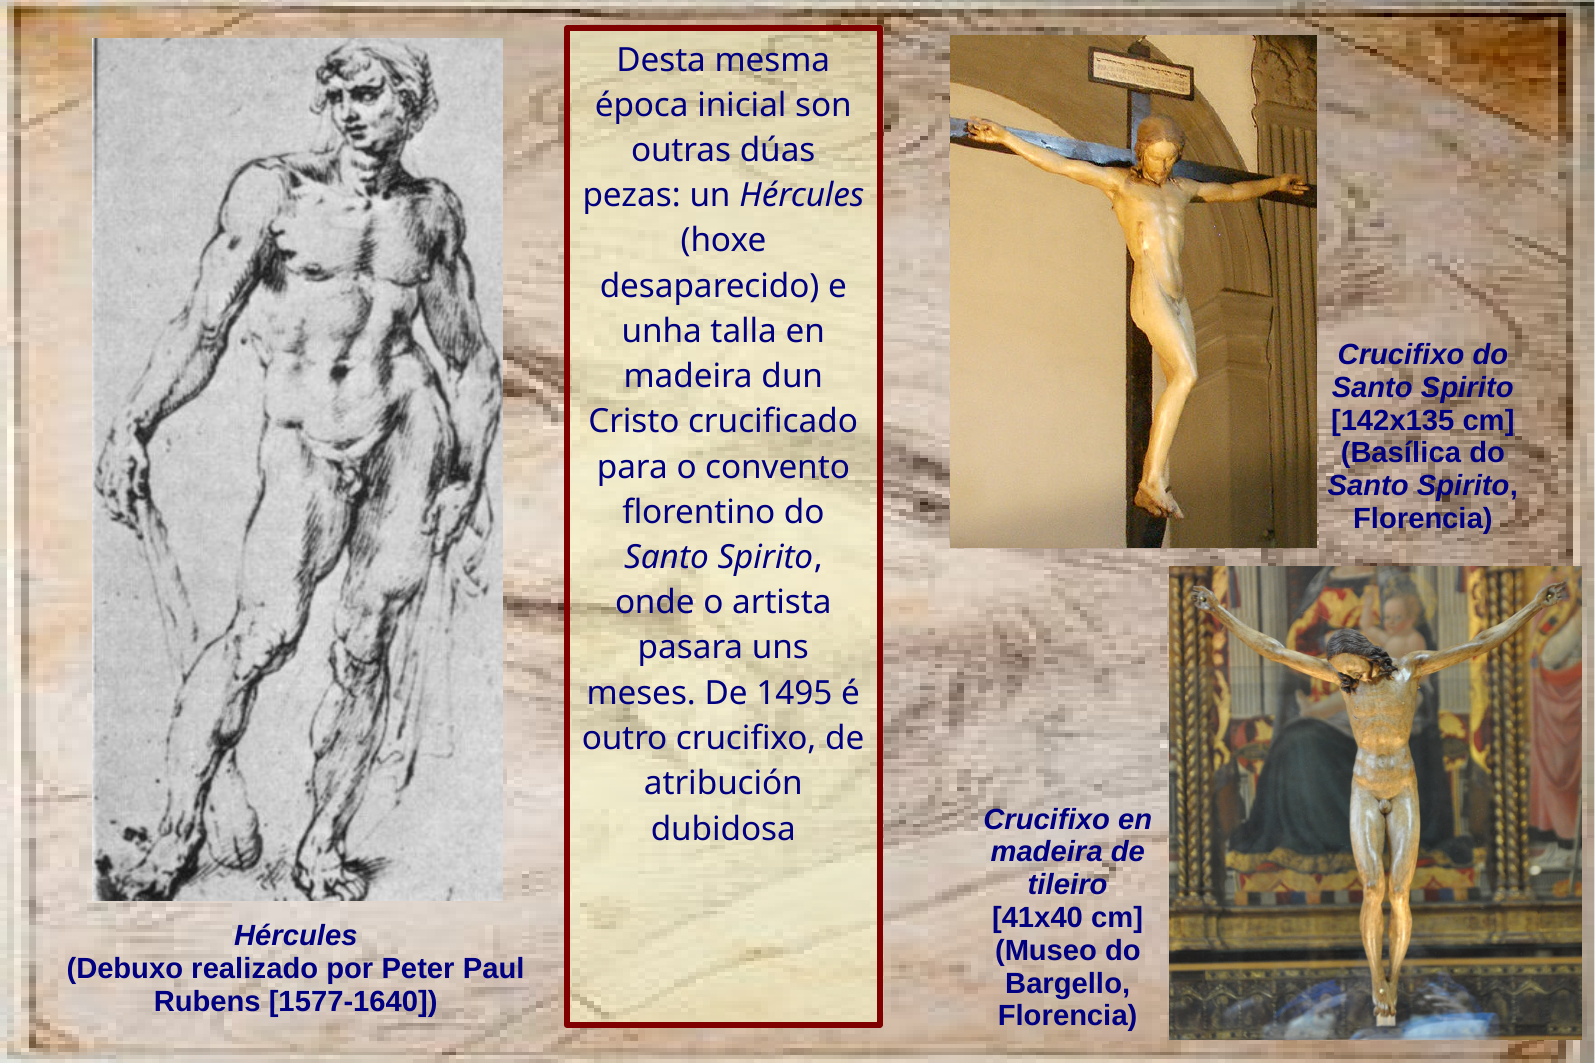

Desta mesma época inicial son outras dúas pezas: un Hércules (hoxe desaparecido) e unha talla en madeira dun Cristo crucificado para o convento florentino do Santo Spirito, onde o artista pasara uns meses. De 1495 é outro crucifixo, de atribución dubidosa
Hércules
(Debuxo realizado por Peter Paul
Rubens [1577-1640])
Crucifixo do
Santo Spirito
[142x135 cm]
(Basílica do
Santo Spirito,
Florencia)
Crucifixo en
madeira de
tileiro
[41x40 cm]
(Museo do
Bargello,
Florencia)